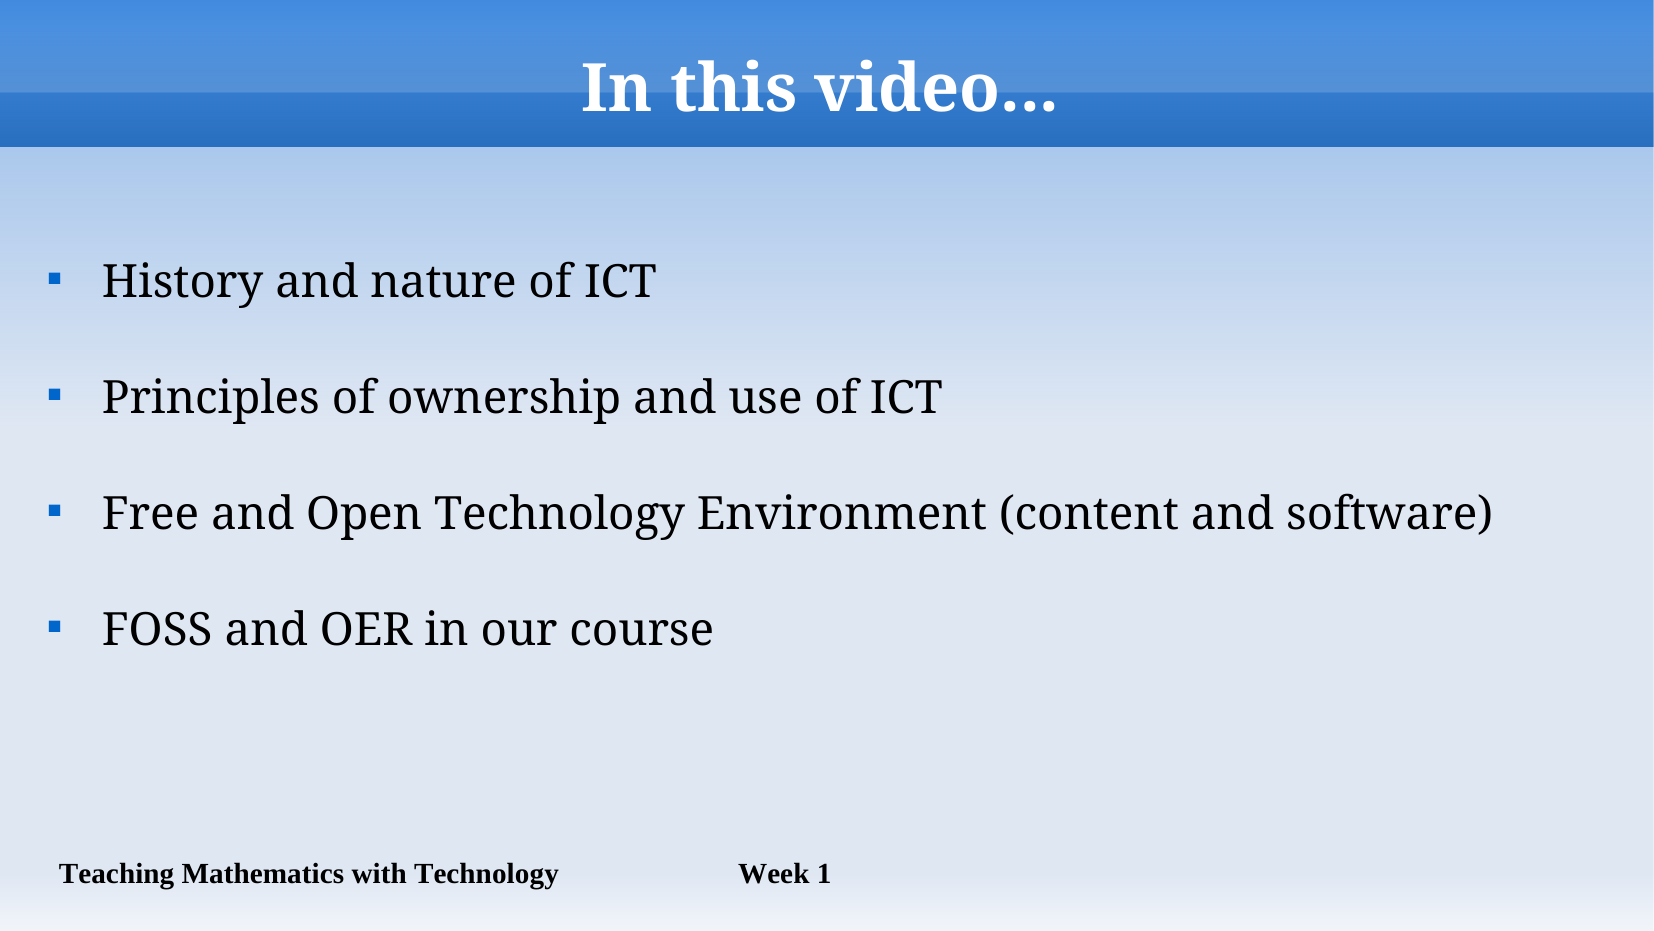

# In this video...
History and nature of ICT
Principles of ownership and use of ICT
Free and Open Technology Environment (content and software)
FOSS and OER in our course